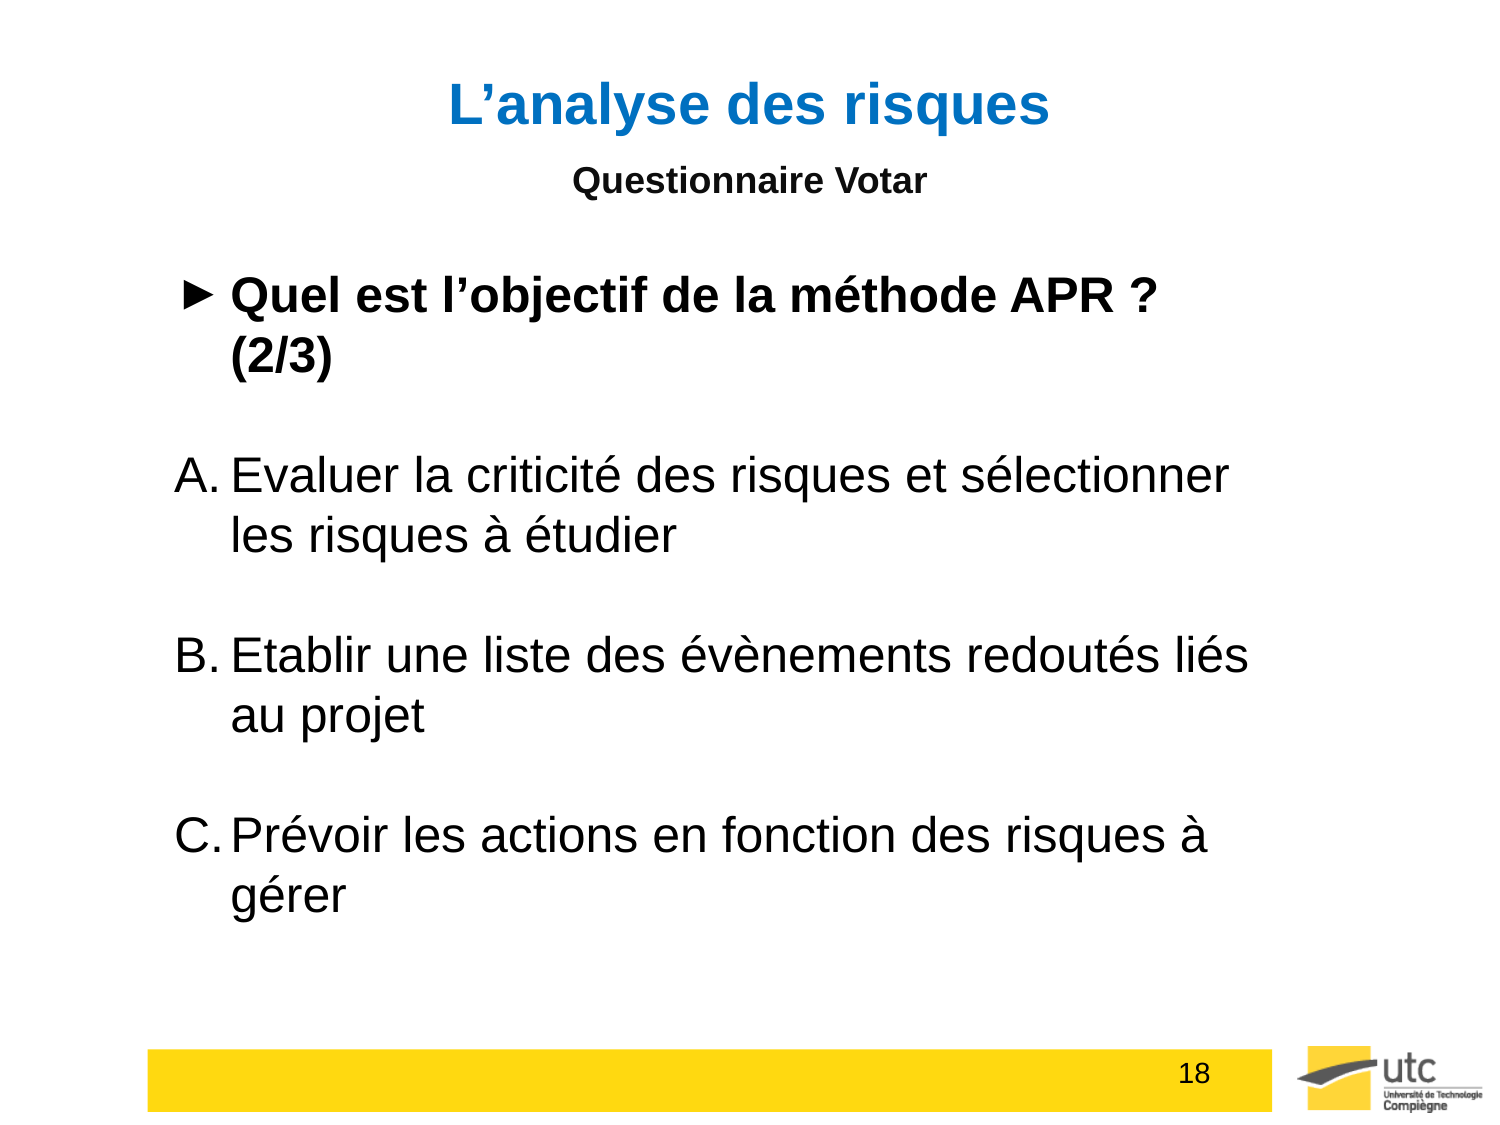

L’analyse des risques
Questionnaire Votar
Quel est l’objectif de la méthode APR ? (2/3)
Evaluer la criticité des risques et sélectionner les risques à étudier
Etablir une liste des évènements redoutés liés au projet
Prévoir les actions en fonction des risques à gérer